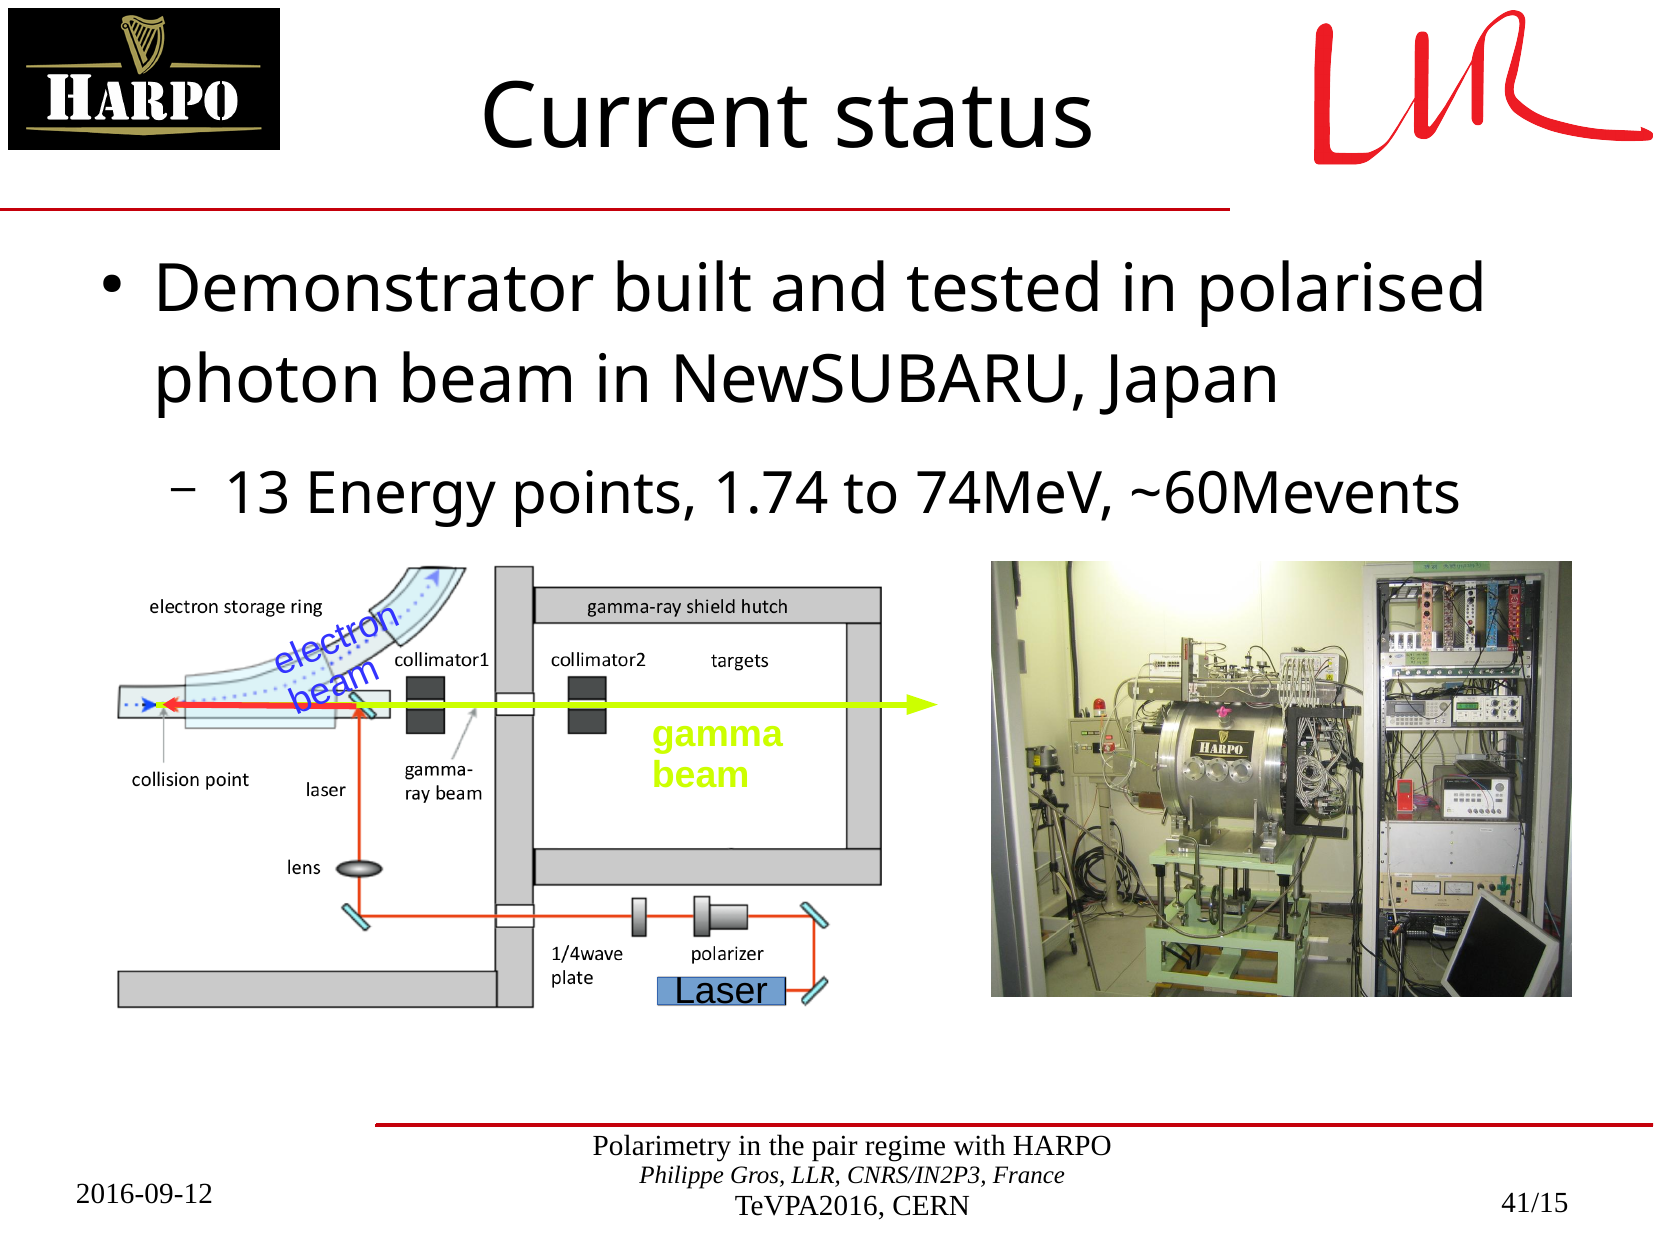

# Current status
Demonstrator built and tested in polarised photon beam in NewSUBARU, Japan
13 Energy points, 1.74 to 74MeV, ~60Mevents
electron beam
gamma beam
Laser
2016-09-12
41